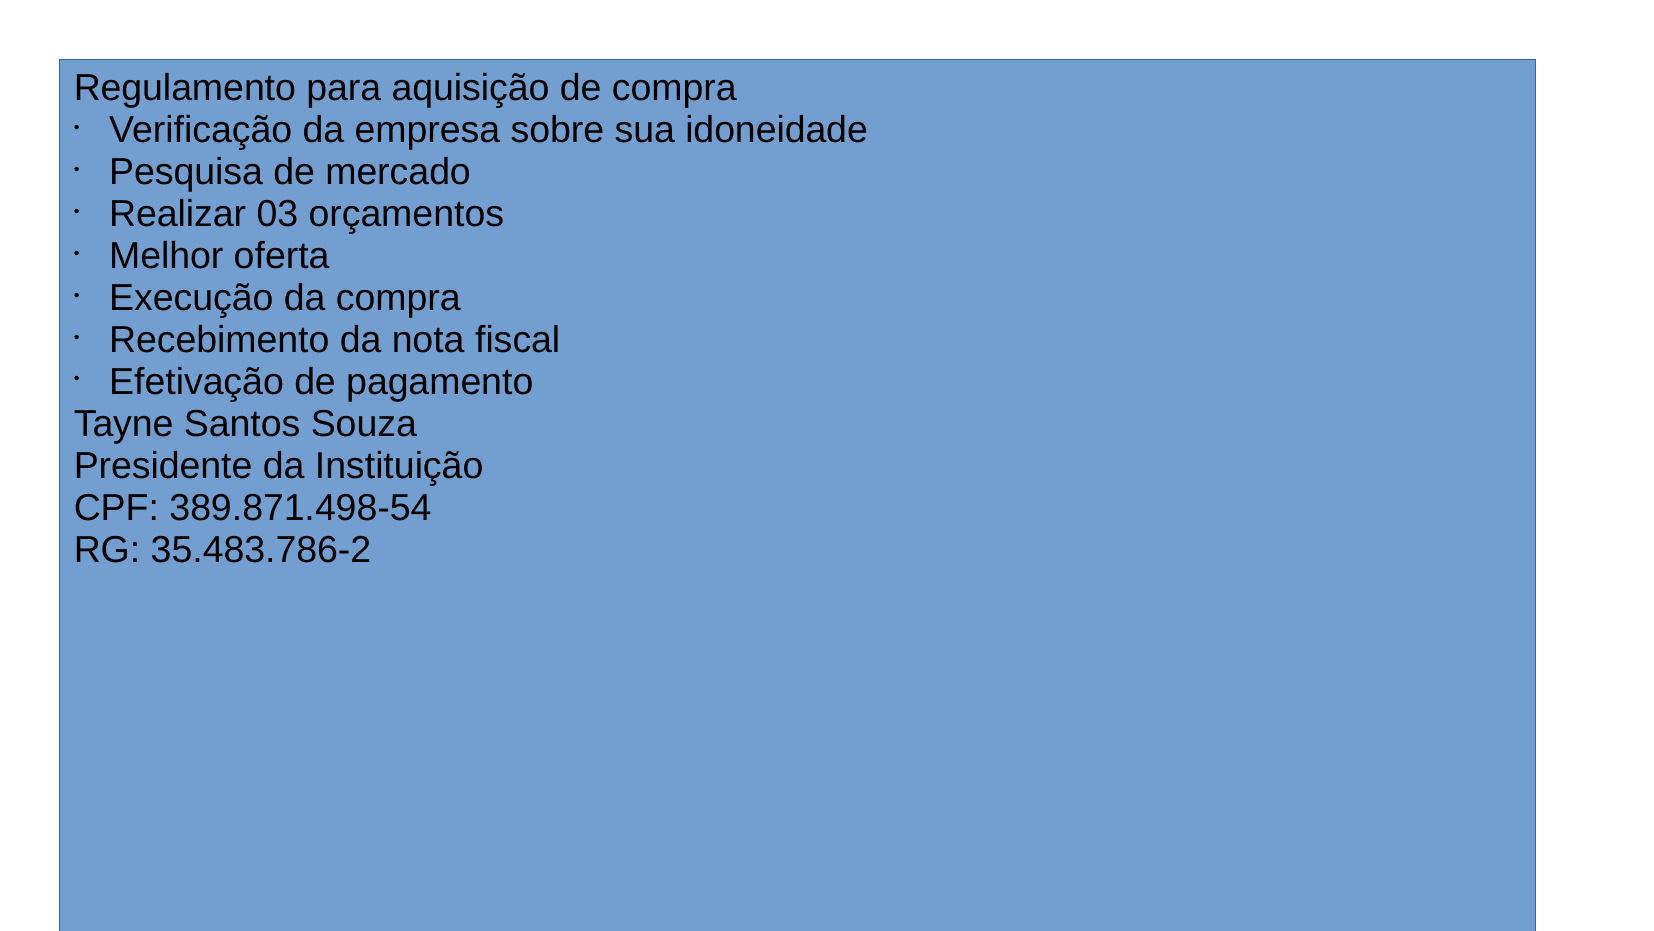

Regulamento para aquisição de compra
Verificação da empresa sobre sua idoneidade
Pesquisa de mercado
Realizar 03 orçamentos
Melhor oferta
Execução da compra
Recebimento da nota fiscal
Efetivação de pagamento
Tayne Santos Souza
Presidente da Instituição
CPF: 389.871.498-54
RG: 35.483.786-2